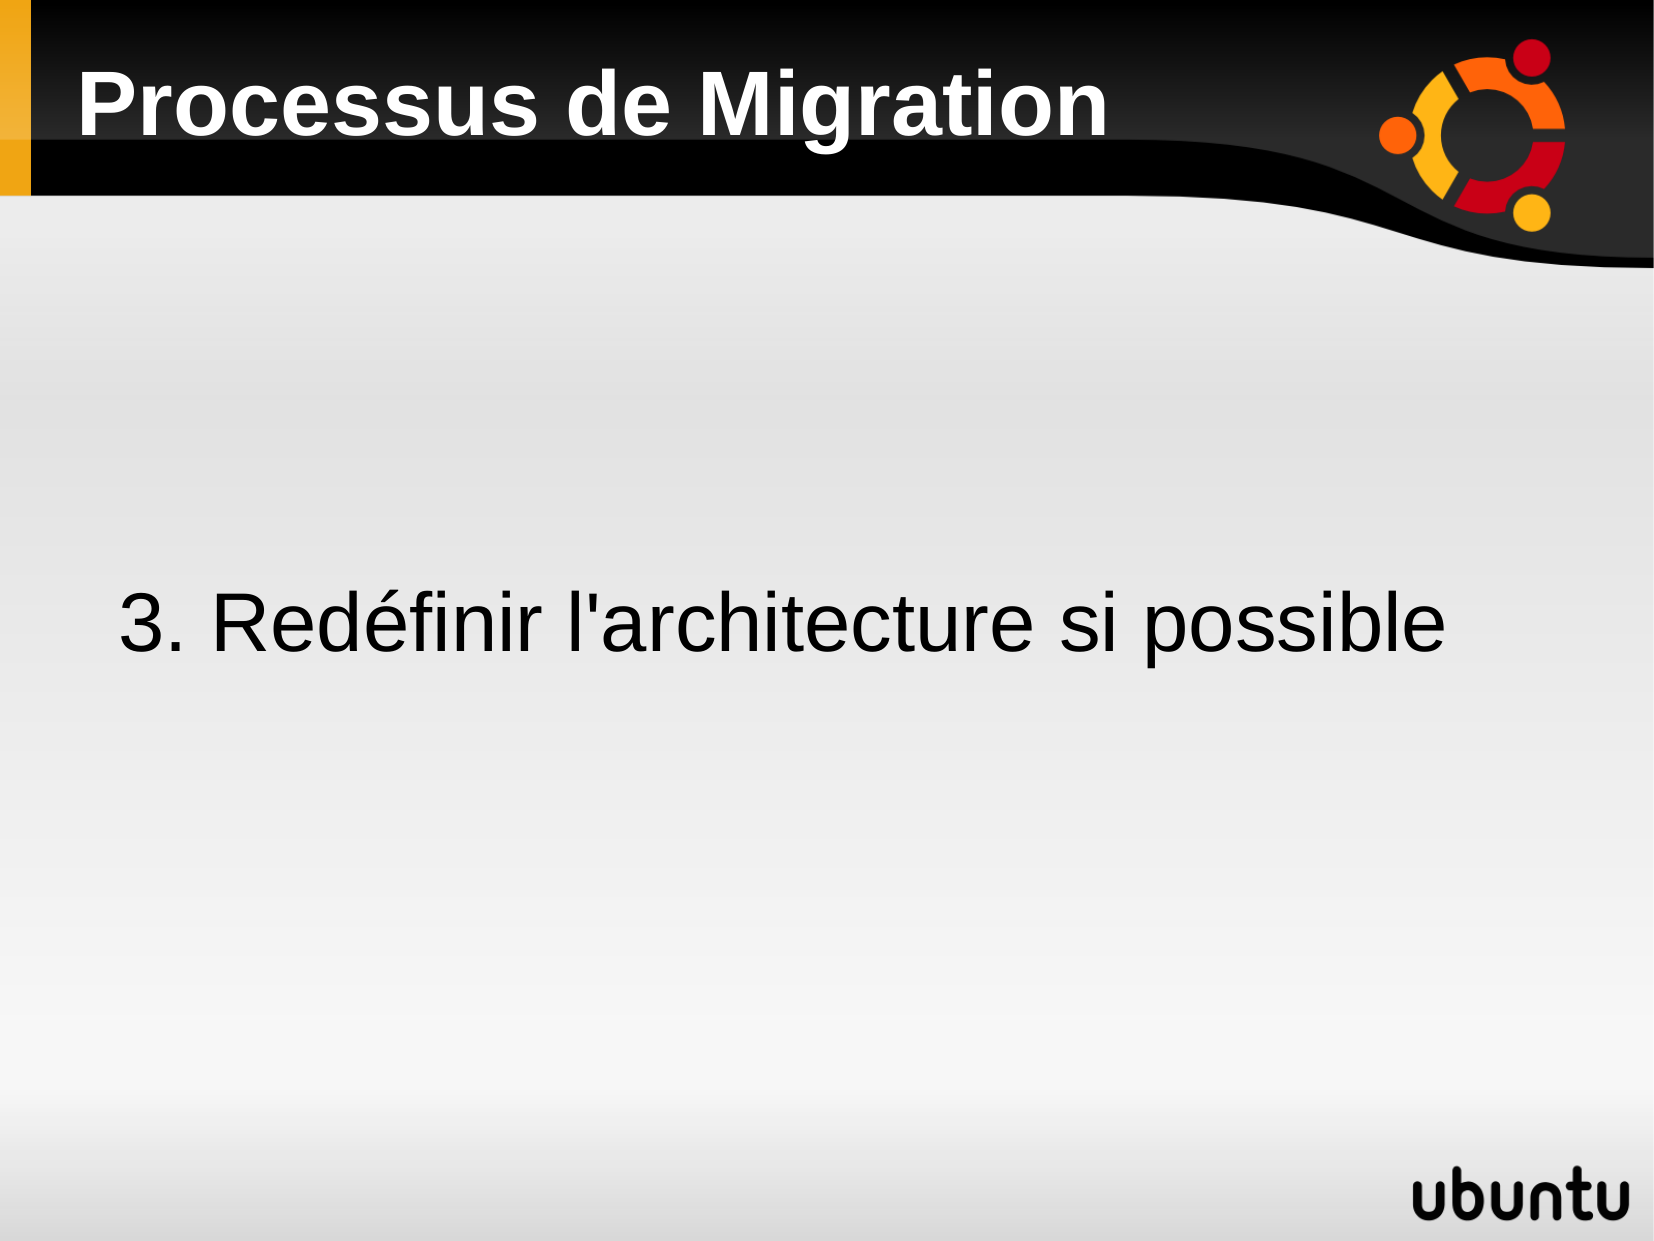

# Processus de Migration
3. Redéfinir l'architecture si possible